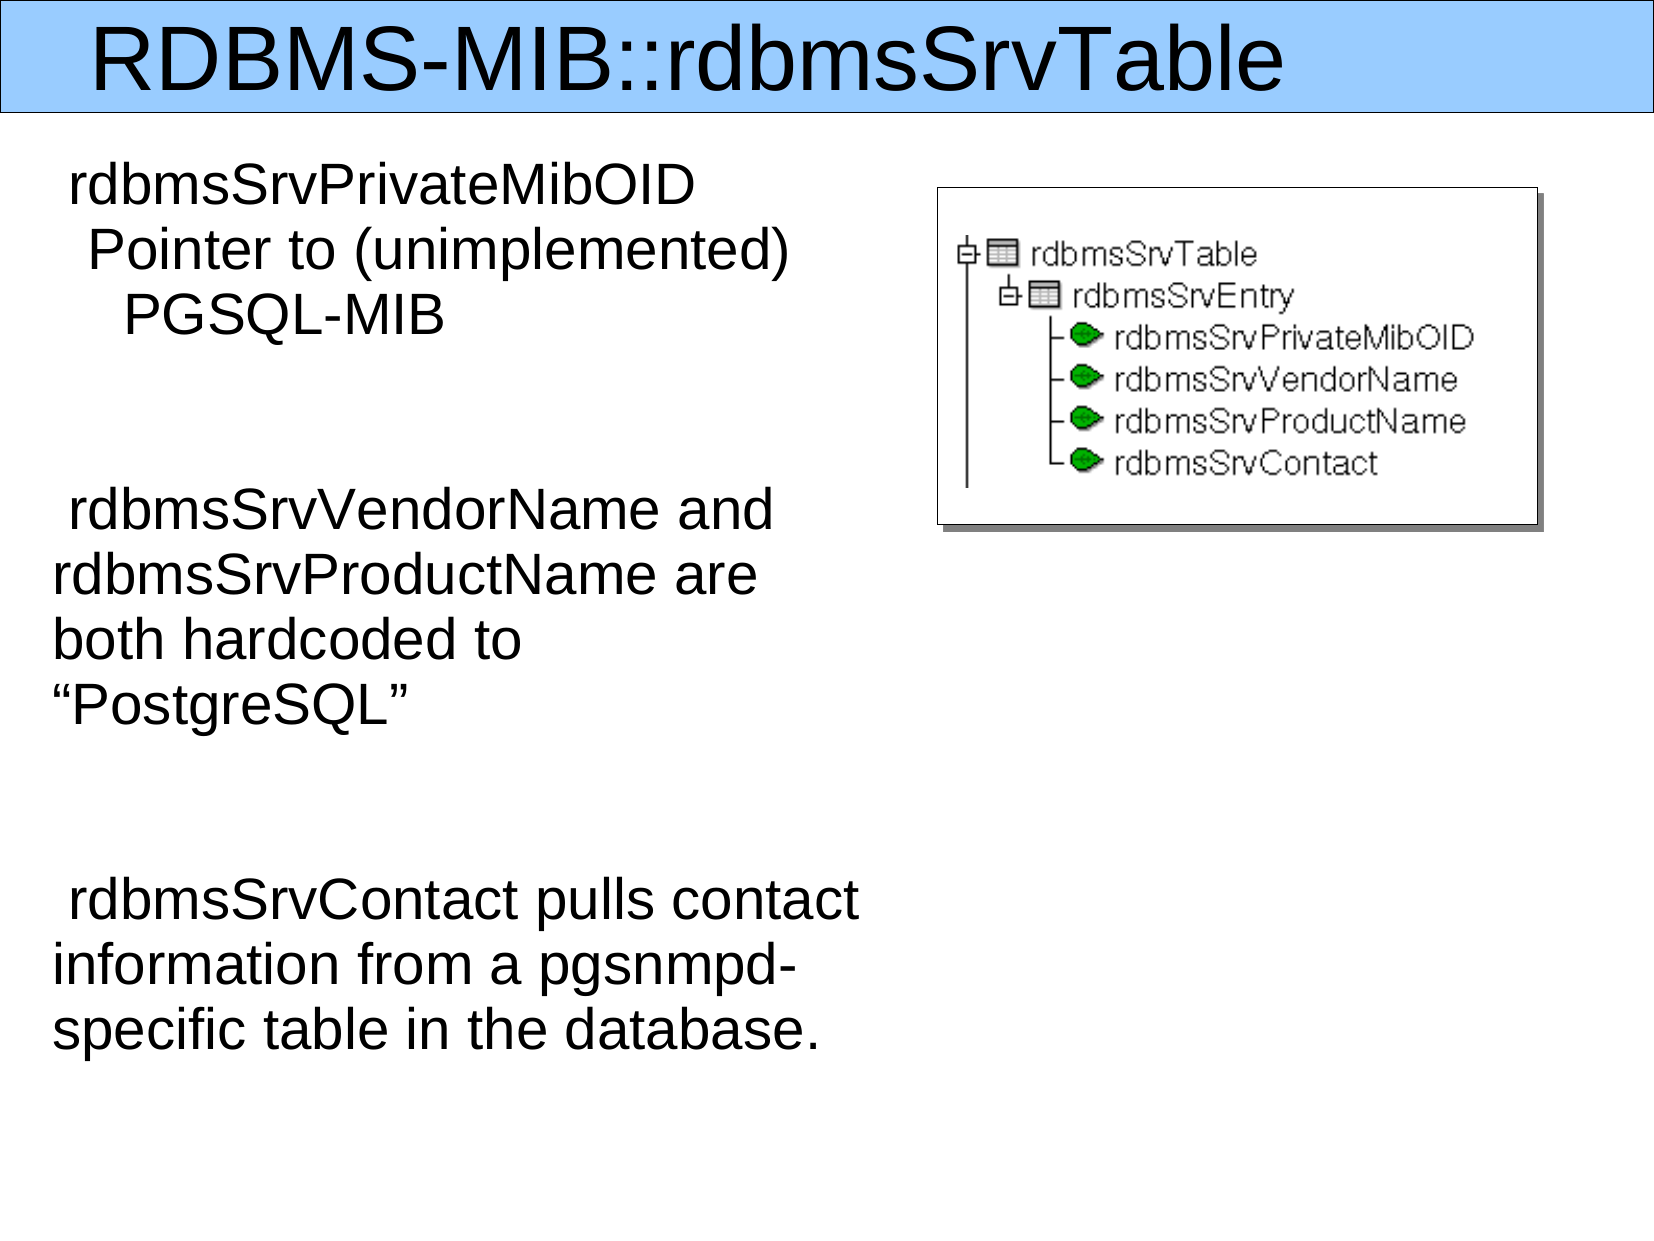

RDBMS-MIB::rdbmsSrvTable
 rdbmsSrvPrivateMibOID
Pointer to (unimplemented) PGSQL-MIB
 rdbmsSrvVendorName and rdbmsSrvProductName are both hardcoded to “PostgreSQL”
 rdbmsSrvContact pulls contact information from a pgsnmpd-specific table in the database.